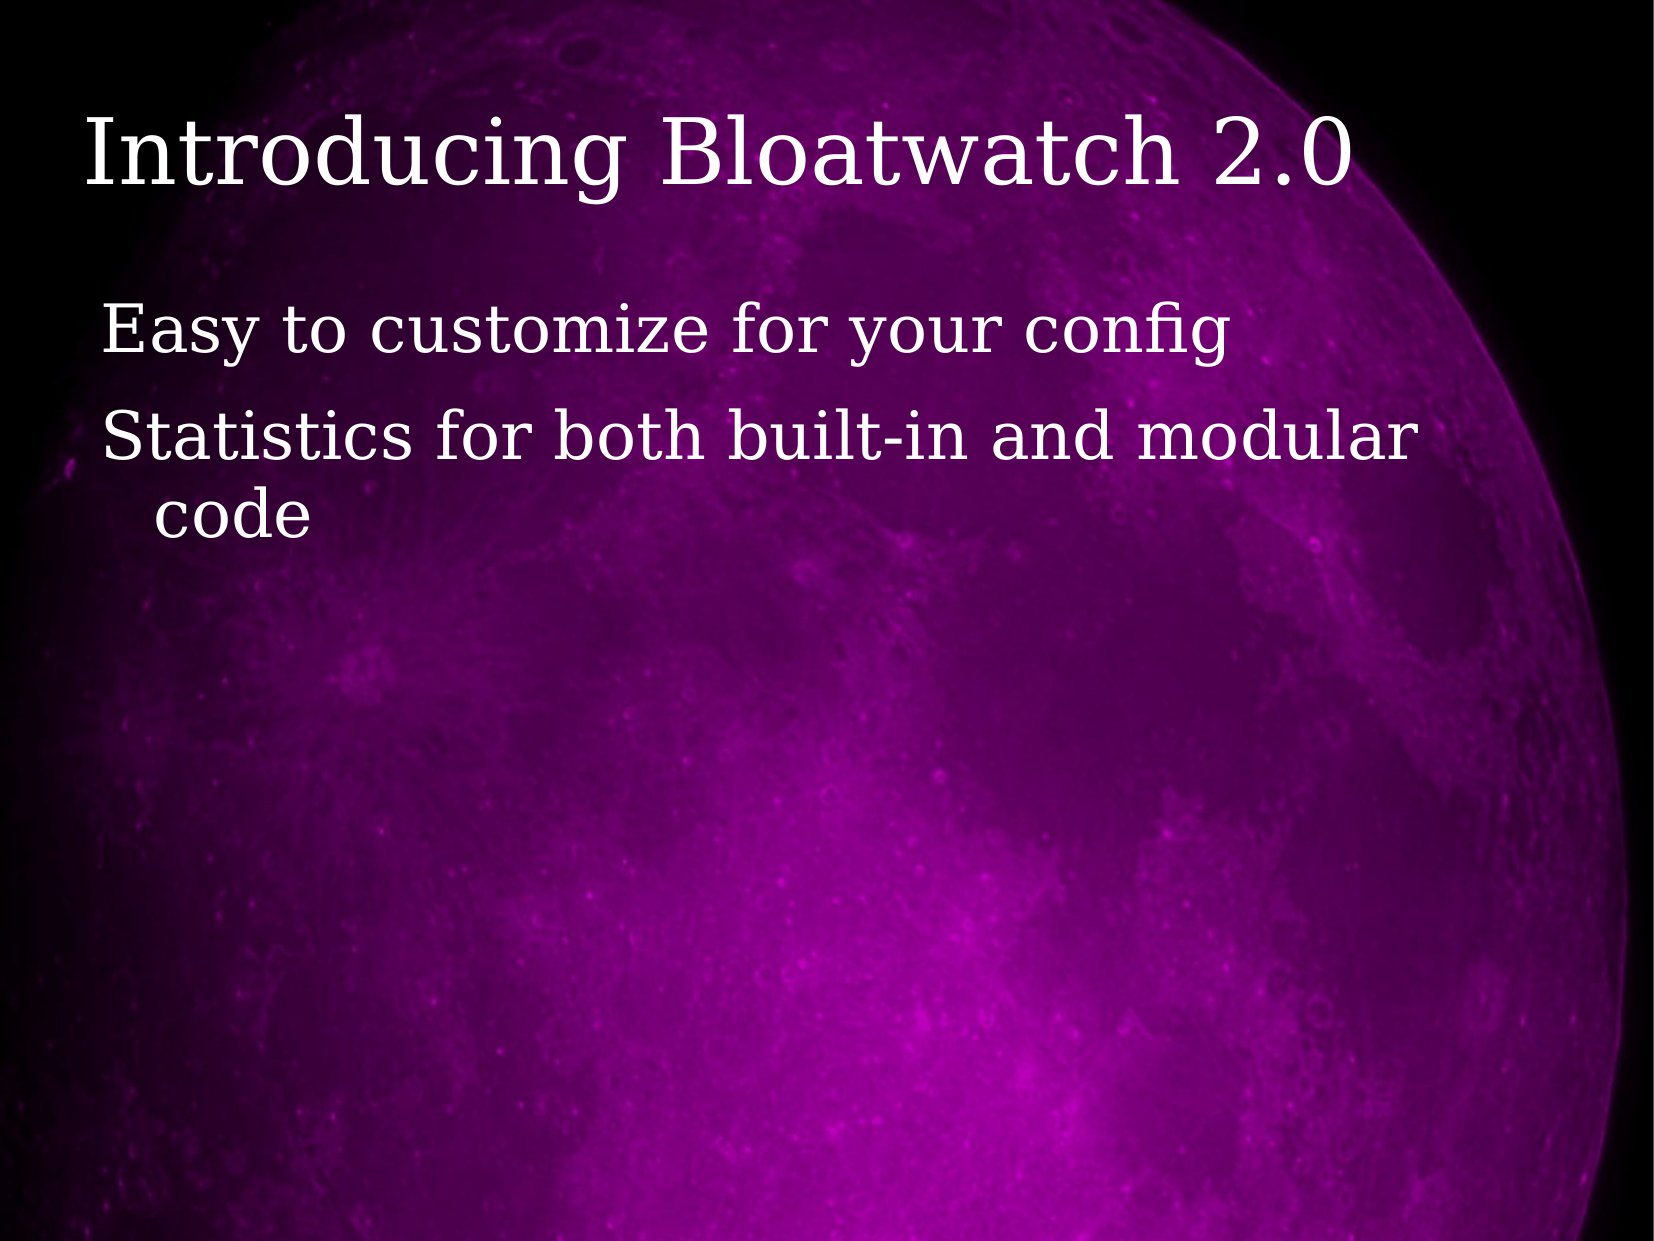

# Introducing Bloatwatch 2.0
Easy to customize for your config
Statistics for both built-in and modular code